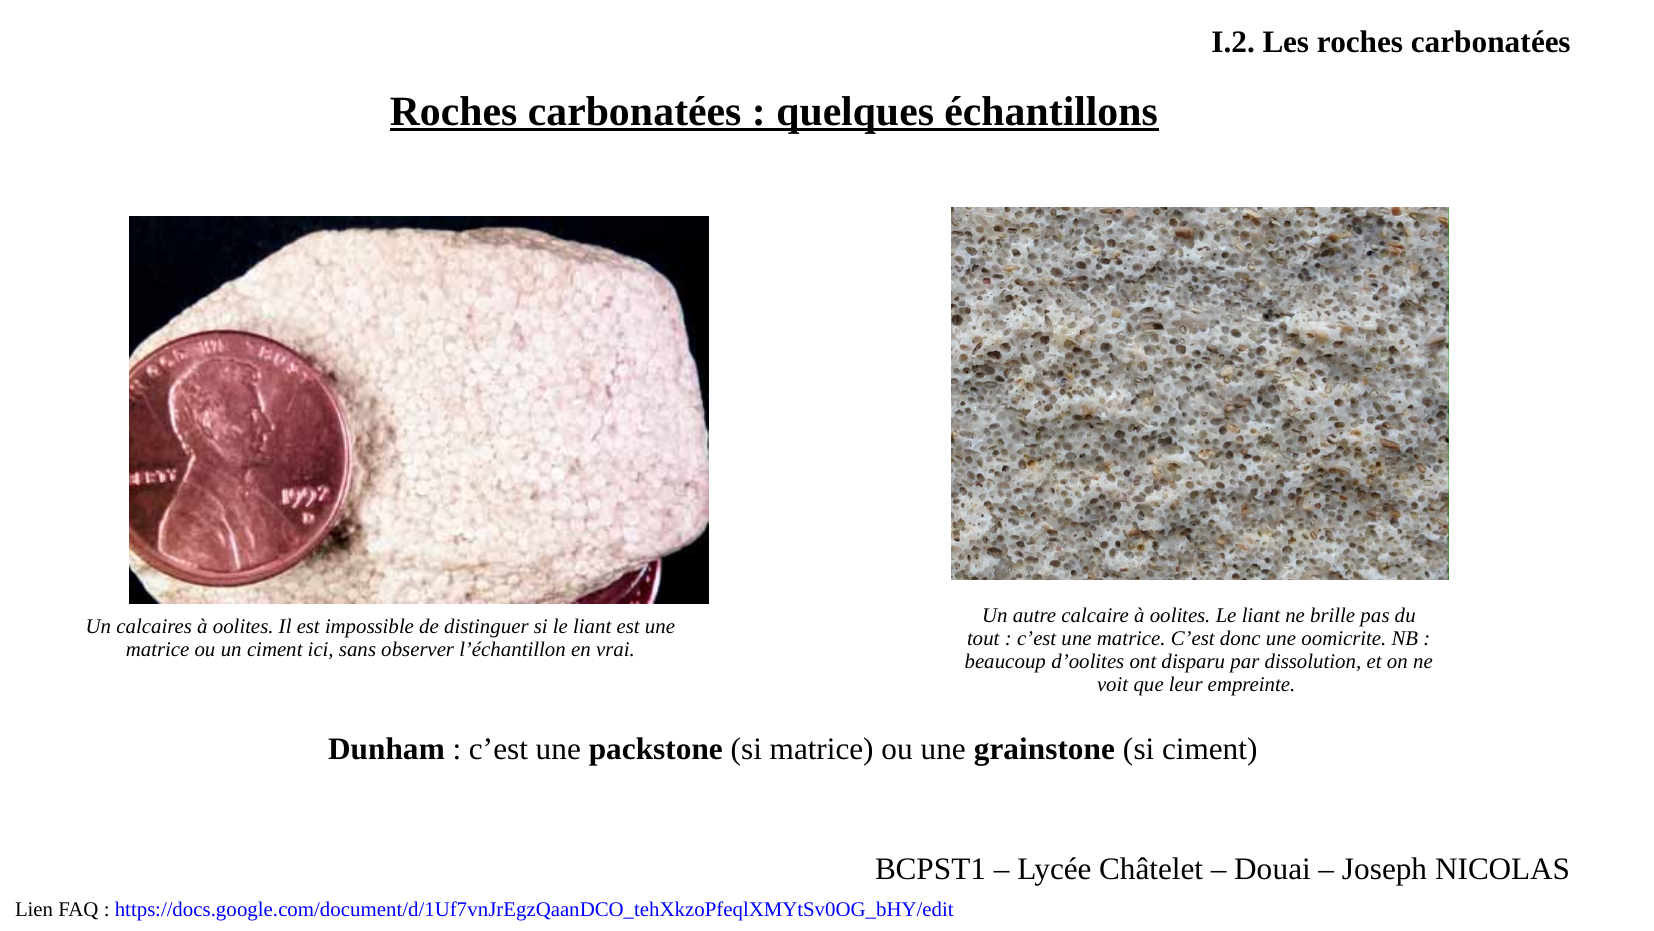

I.2. Les roches carbonatées
				Roches carbonatées : quelques échantillons
Un autre calcaire à oolites. Le liant ne brille pas du tout : c’est une matrice. C’est donc une oomicrite. NB : beaucoup d’oolites ont disparu par dissolution, et on ne voit que leur empreinte.
Un calcaires à oolites. Il est impossible de distinguer si le liant est une matrice ou un ciment ici, sans observer l’échantillon en vrai.
Dunham : c’est une packstone (si matrice) ou une grainstone (si ciment)
BCPST1 – Lycée Châtelet – Douai – Joseph NICOLAS
Lien FAQ : https://docs.google.com/document/d/1Uf7vnJrEgzQaanDCO_tehXkzoPfeqlXMYtSv0OG_bHY/edit